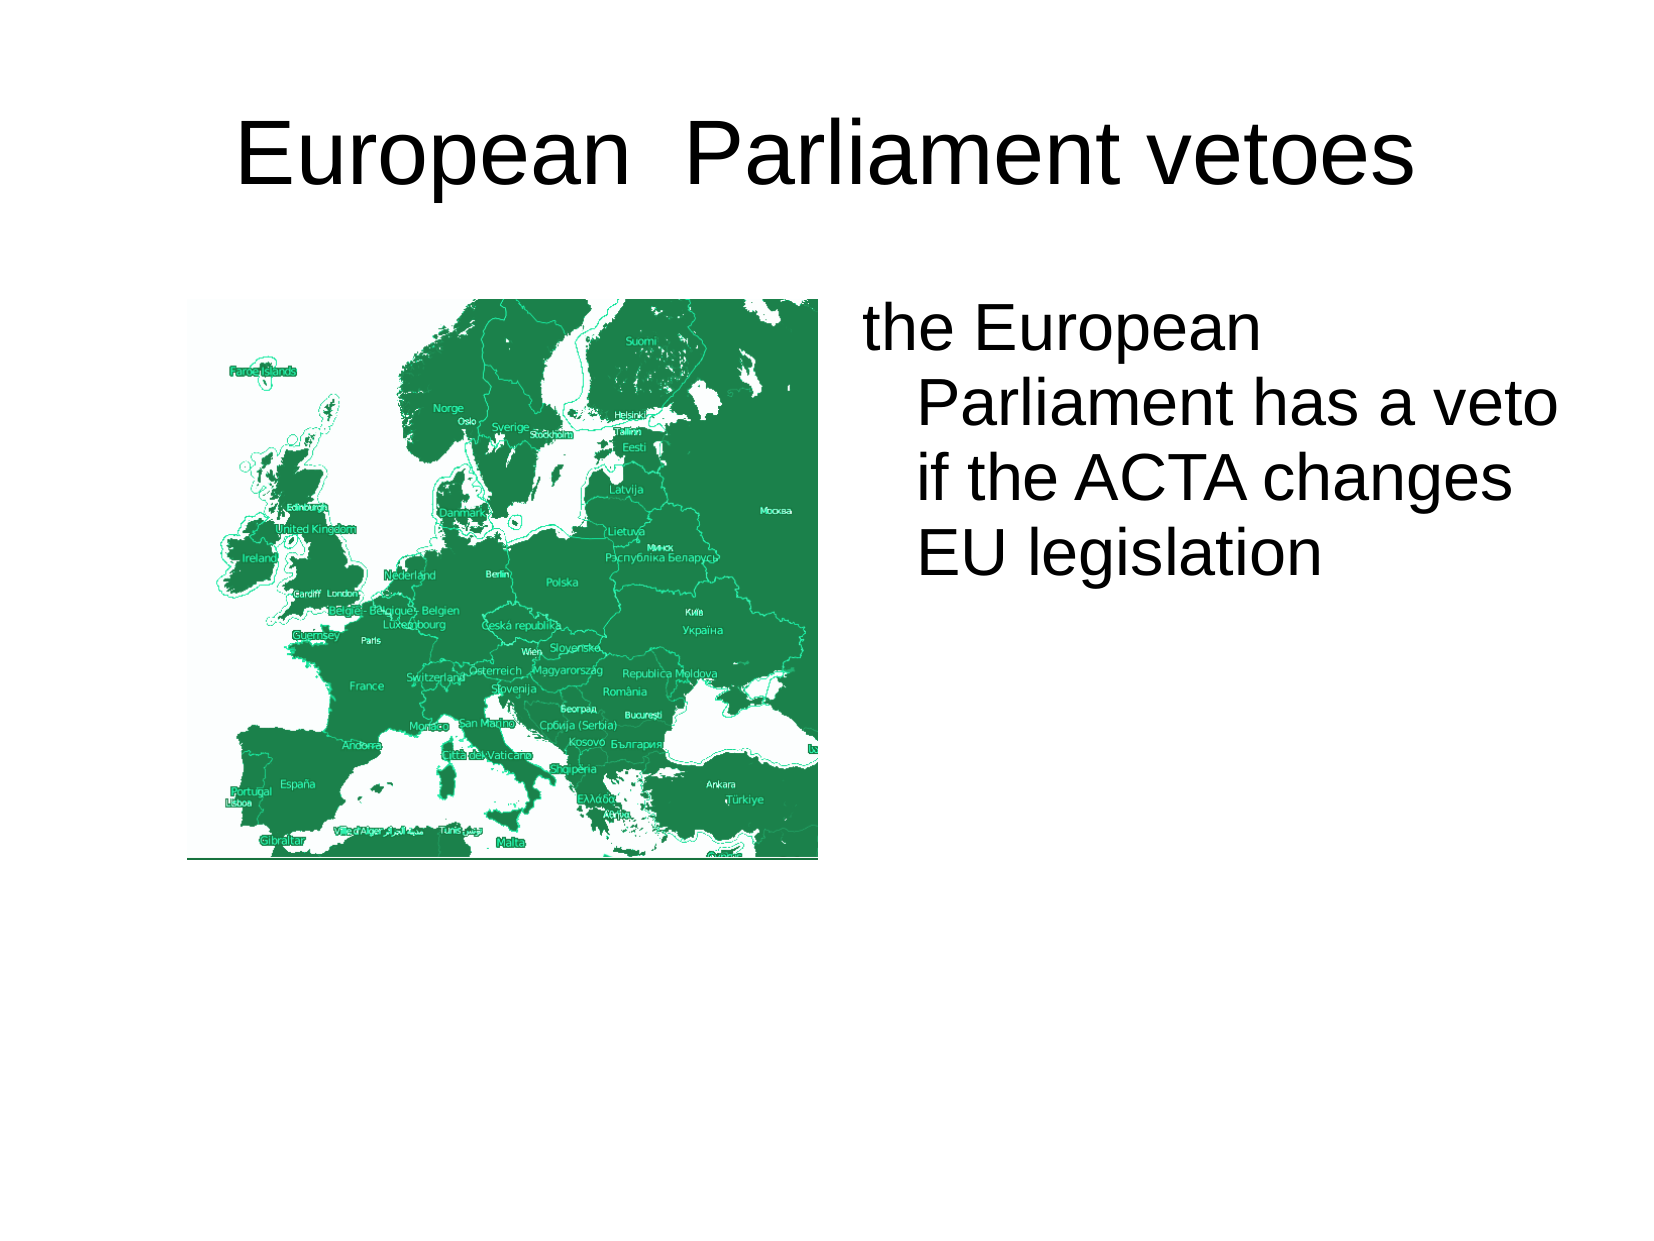

# European Parliament vetoes
the European Parliament has a veto if the ACTA changes EU legislation